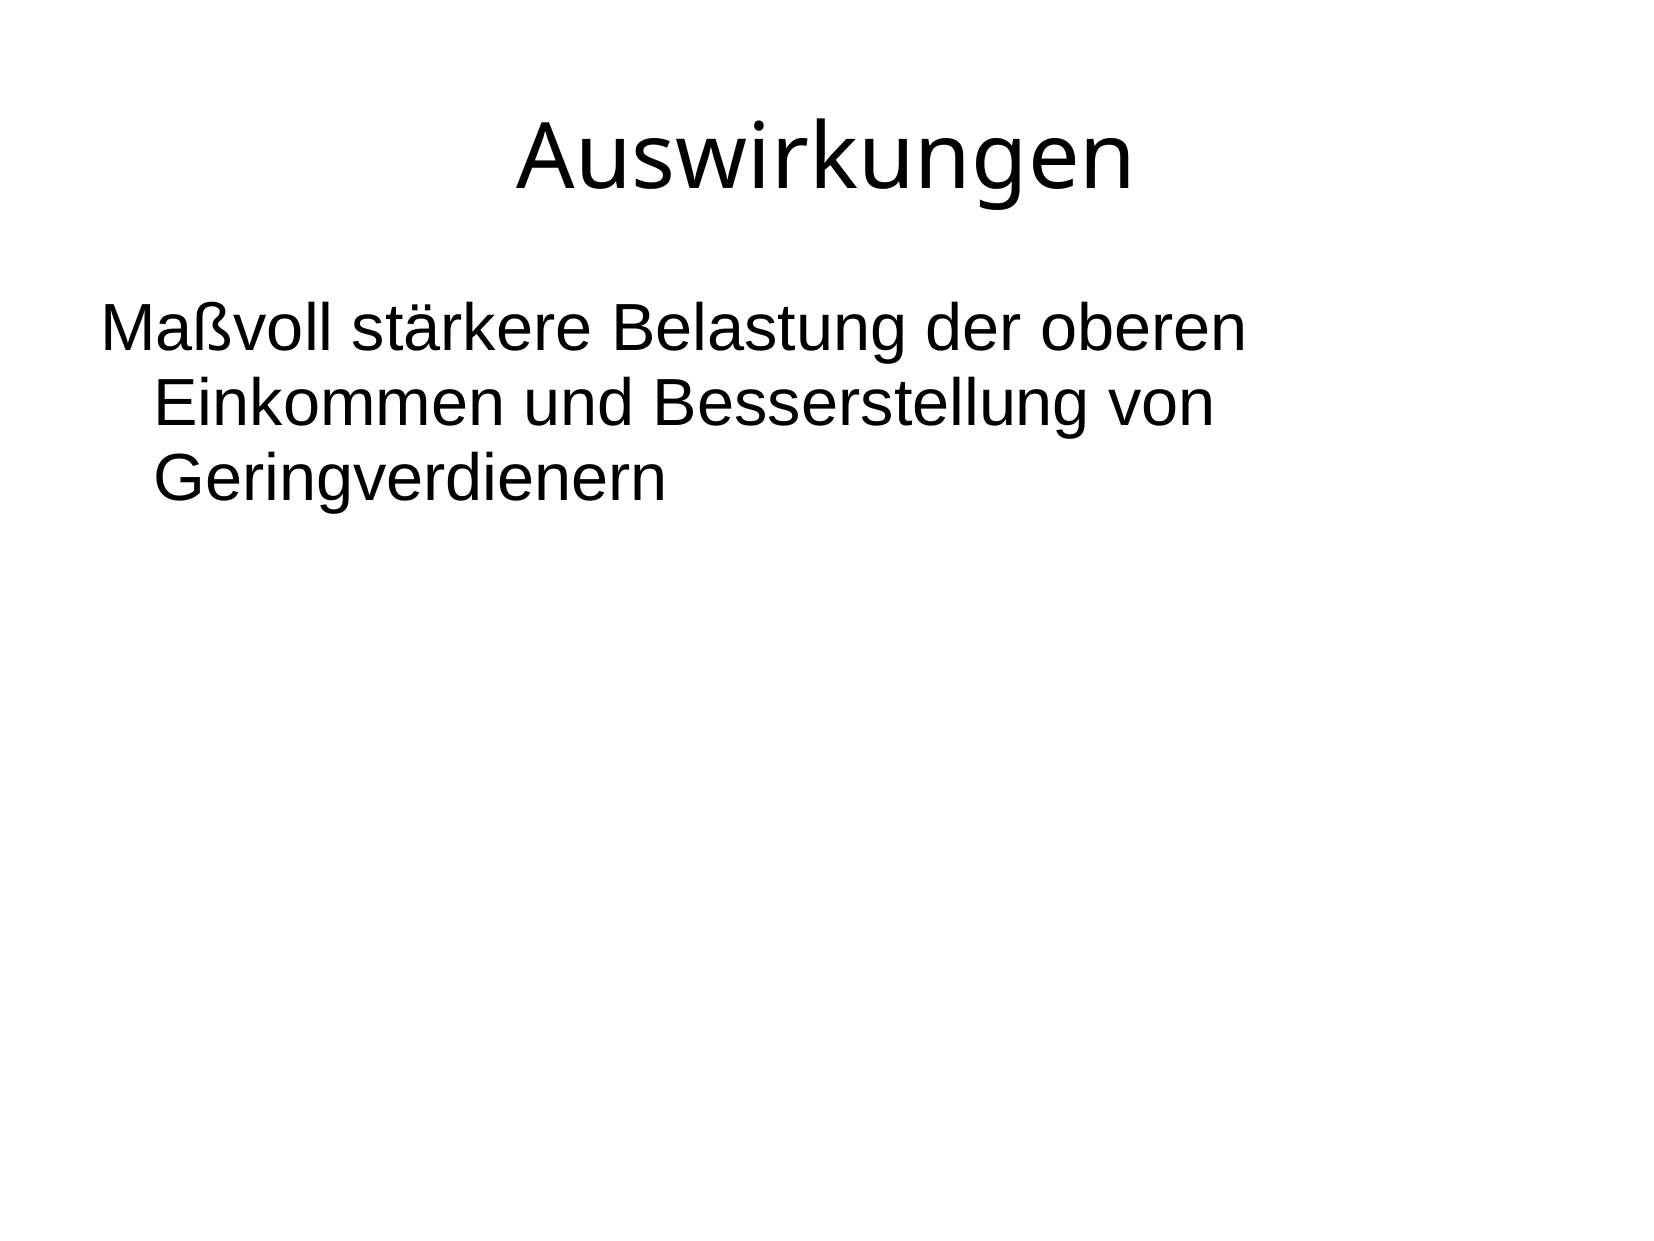

# Auswirkungen
Maßvoll stärkere Belastung der oberen Einkommen und Besserstellung von Geringverdienern